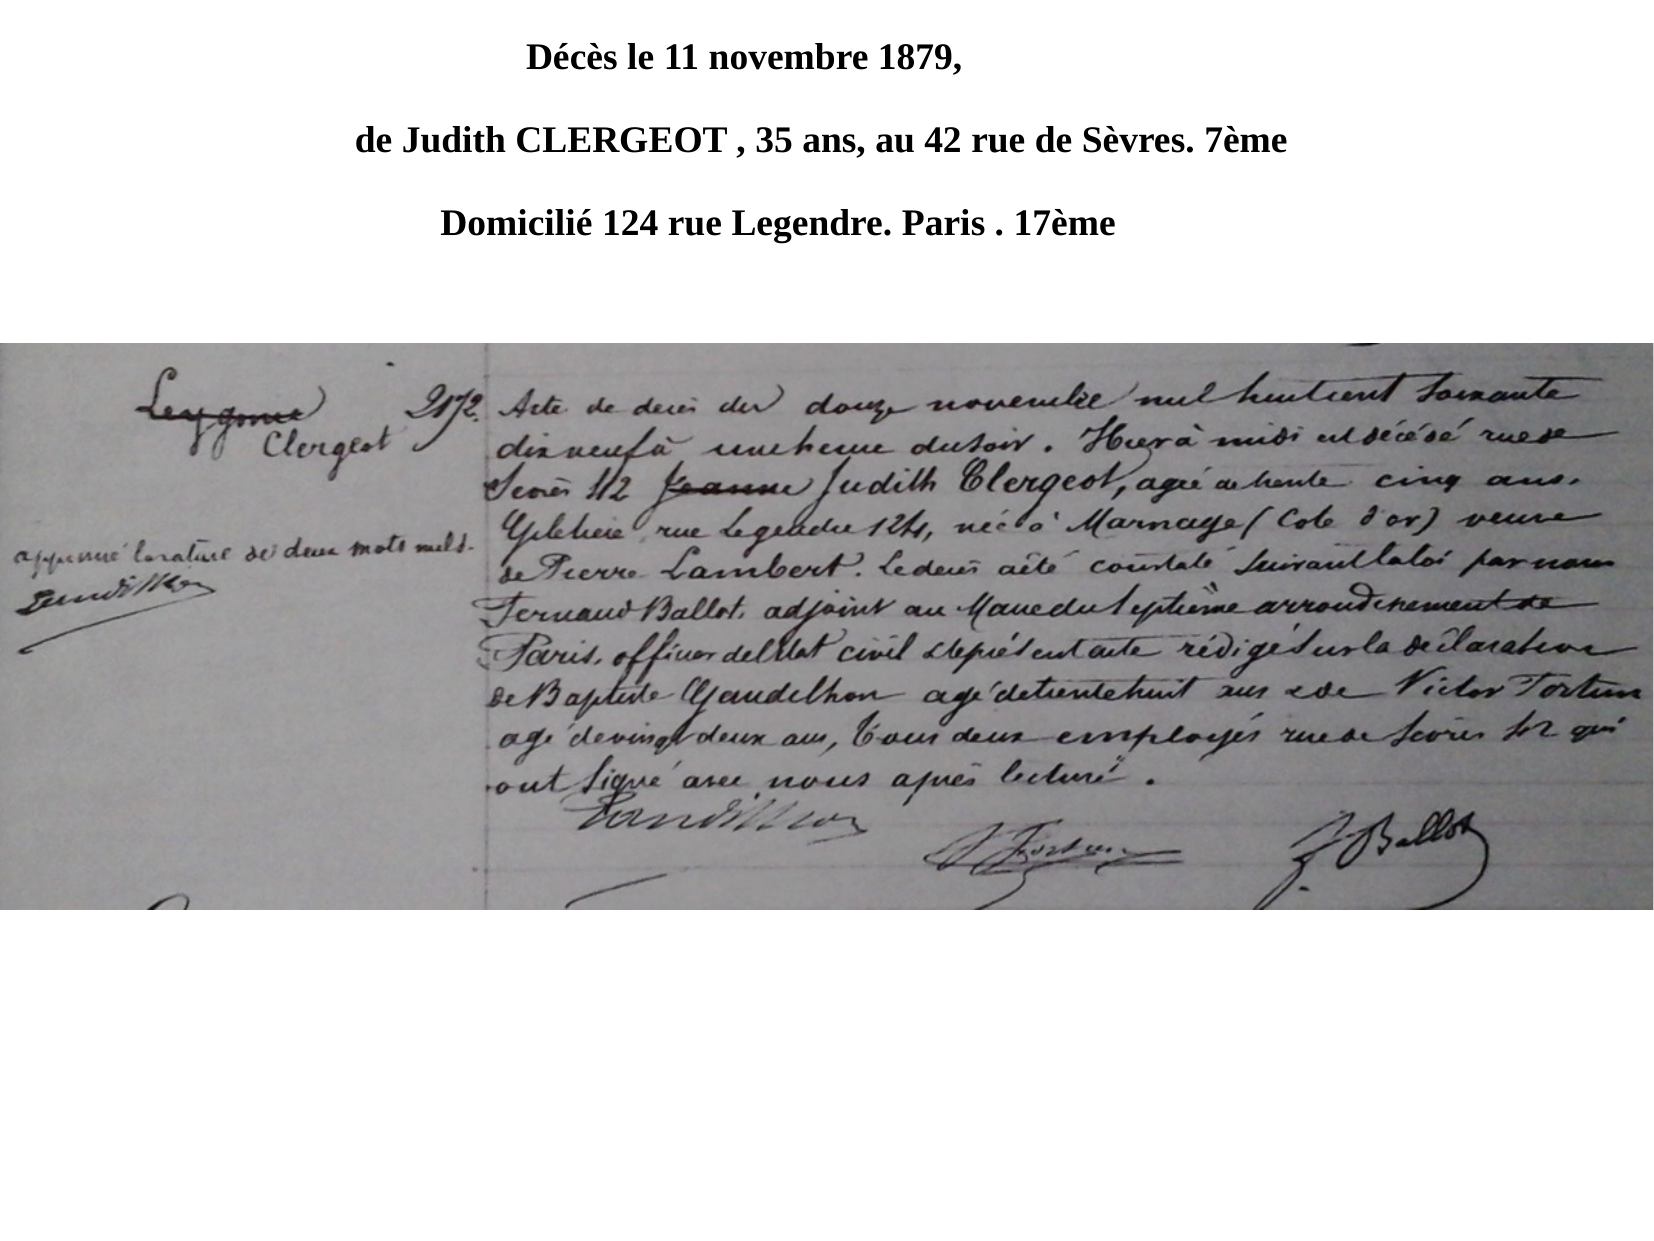

Décès le 11 novembre 1879,
 de Judith CLERGEOT , 35 ans, au 42 rue de Sèvres. 7ème
 Domicilié 124 rue Legendre. Paris . 17ème